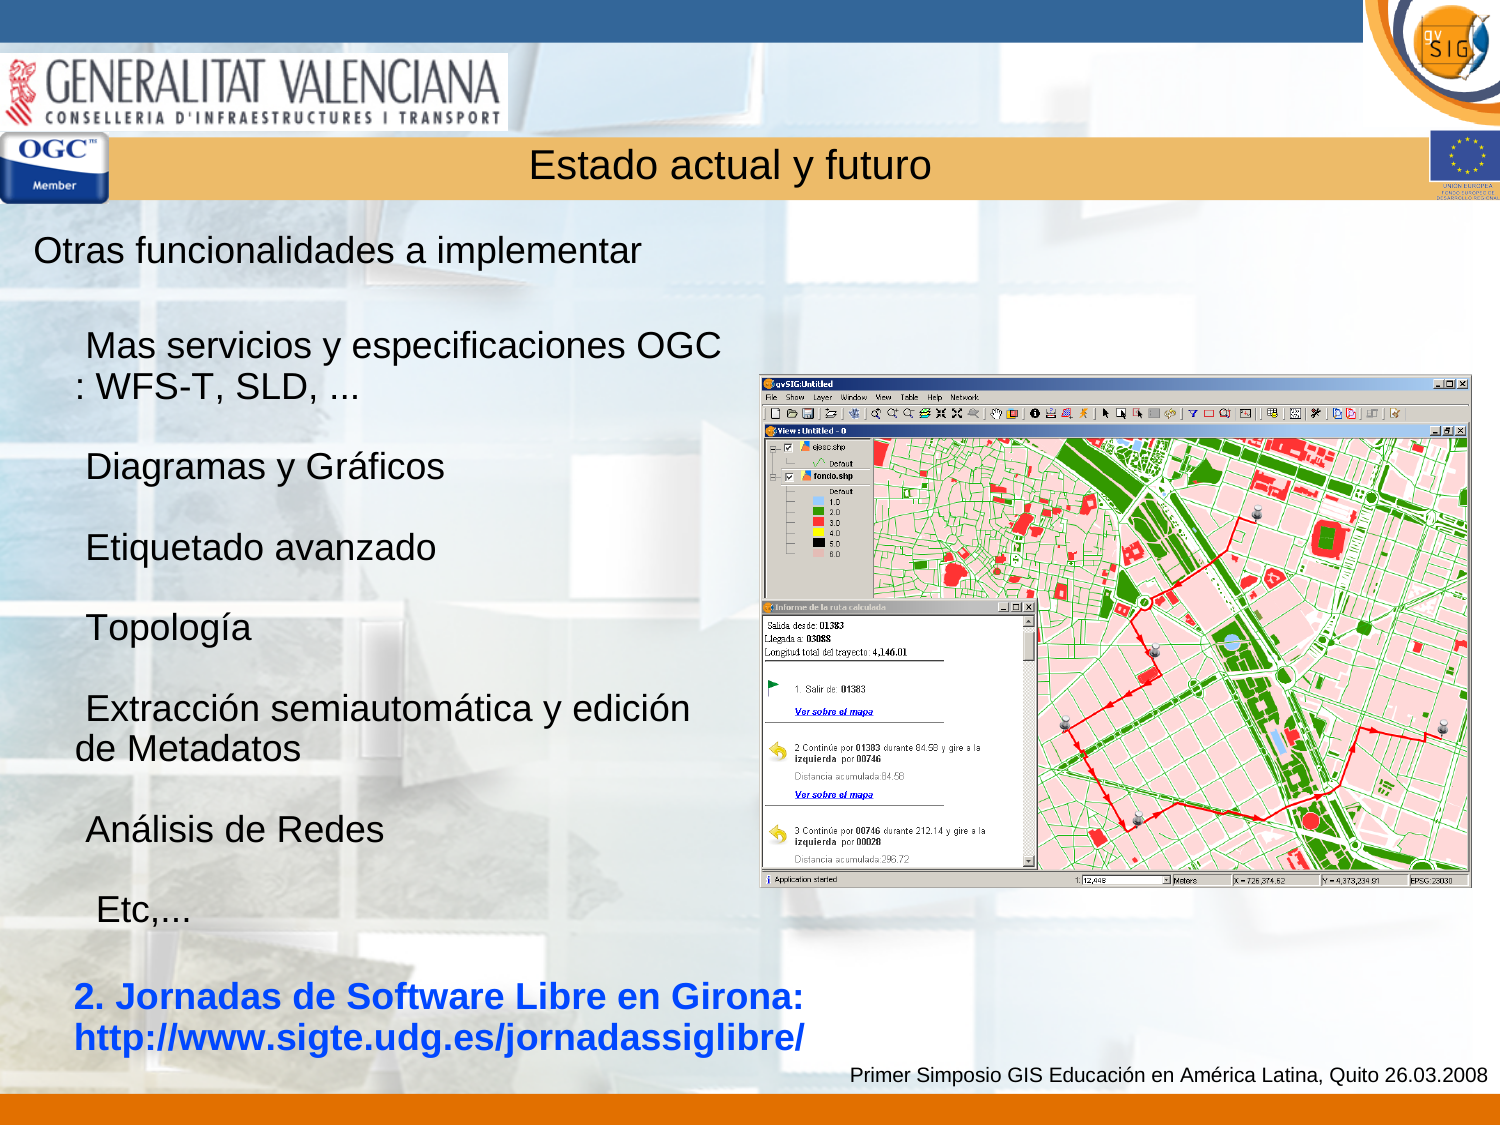

Estado actual y futuro
Otras funcionalidades a implementar
 Mas servicios y especificaciones OGC : WFS-T, SLD, ...
 Diagramas y Gráficos
 Etiquetado avanzado
 Topología
 Extracción semiautomática y edición de Metadatos
 Análisis de Redes
 Etc,...
2. Jornadas de Software Libre en Girona: http://www.sigte.udg.es/jornadassiglibre/